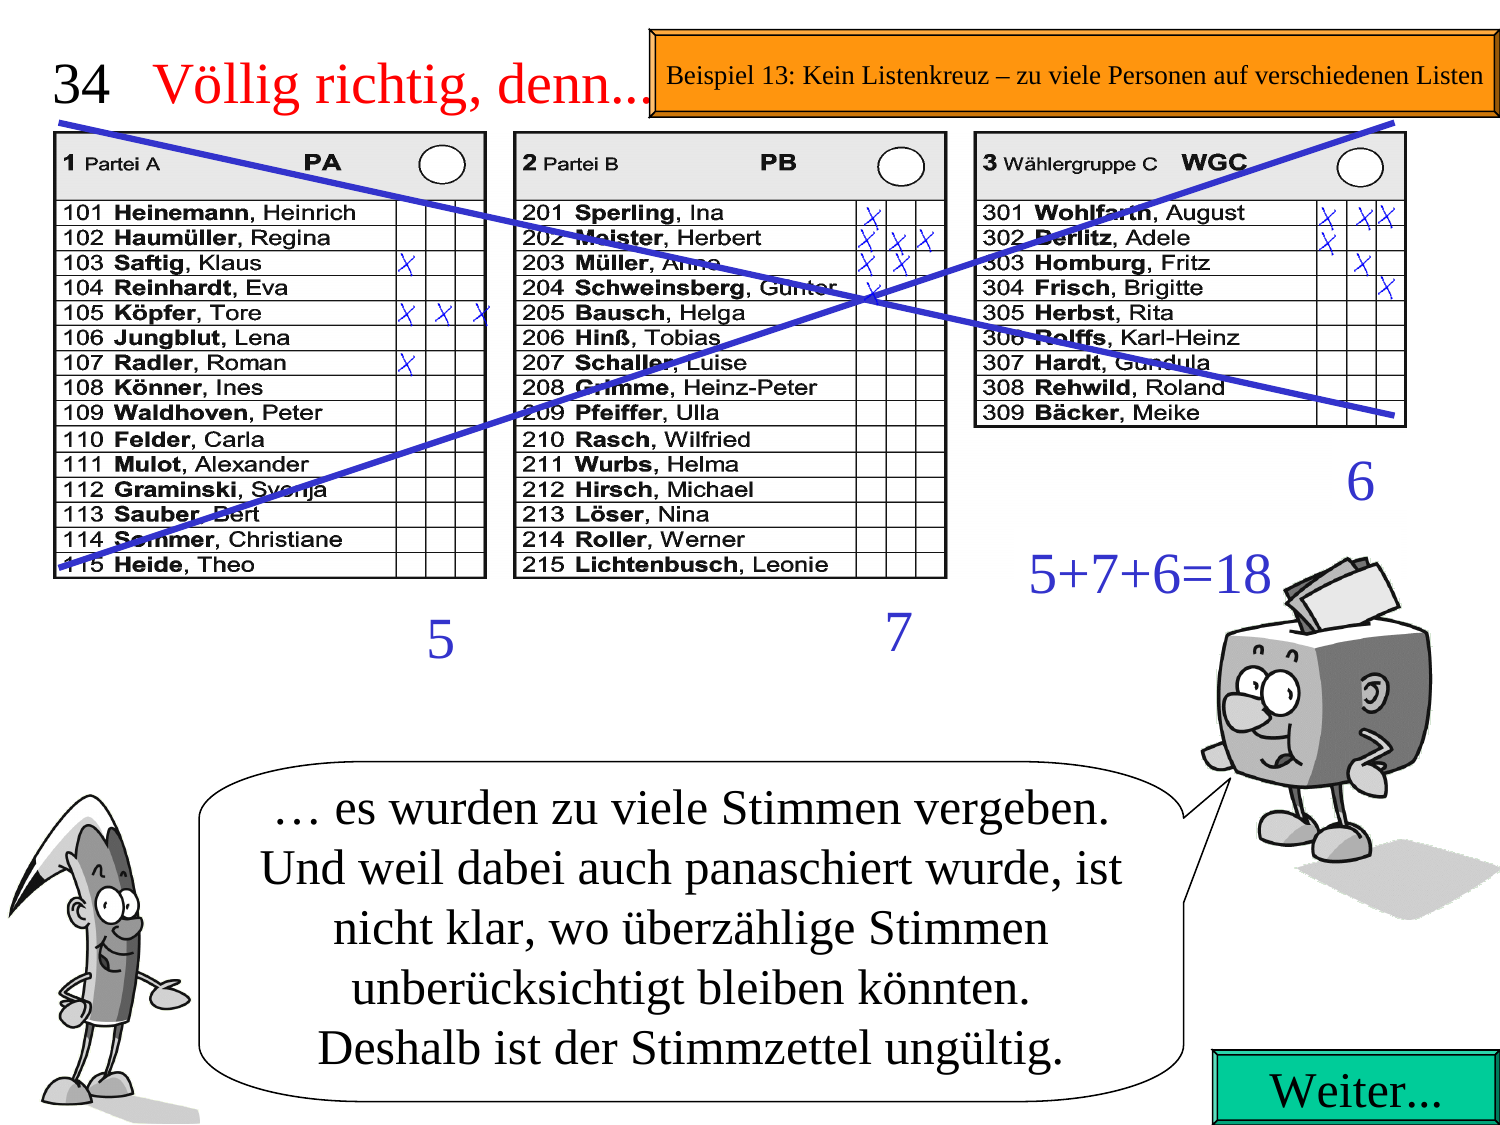

Beispiel 13: Kein Listenkreuz – zu viele Personen auf verschiedenen Listen
34
Völlig richtig, denn...
6
5+7+6=18
7
5
… es wurden zu viele Stimmen vergeben. Und weil dabei auch panaschiert wurde, ist nicht klar, wo überzählige Stimmen unberücksichtigt bleiben könnten.
Deshalb ist der Stimmzettel ungültig.
Weiter...